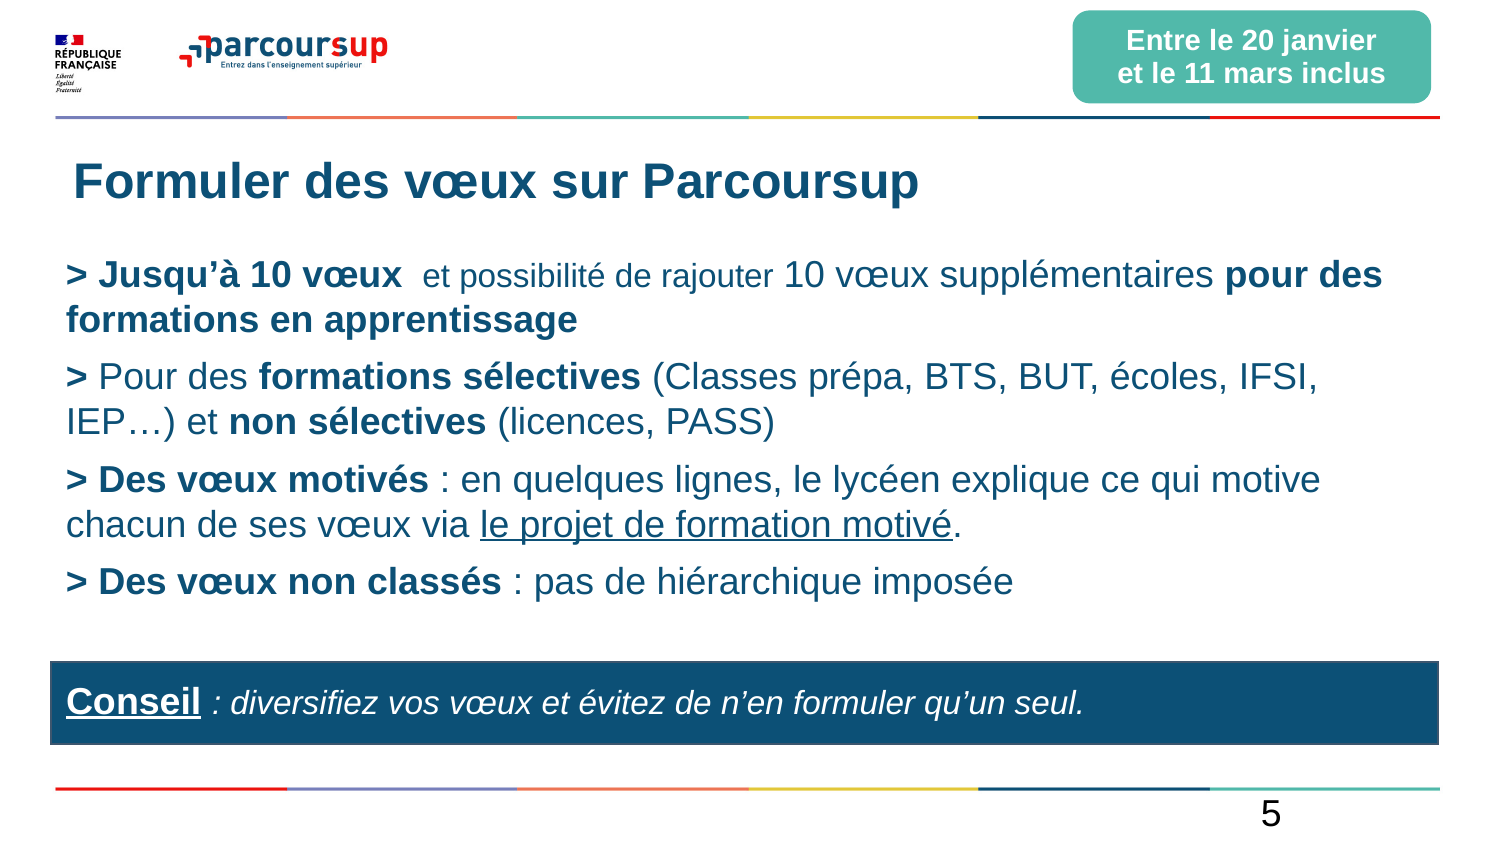

Entre le 20 janvier
et le 11 mars inclus
# Formuler des vœux sur Parcoursup
> Jusqu’à 10 vœux et possibilité de rajouter 10 vœux supplémentaires pour des formations en apprentissage
> Pour des formations sélectives (Classes prépa, BTS, BUT, écoles, IFSI, IEP…) et non sélectives (licences, PASS)
> Des vœux motivés : en quelques lignes, le lycéen explique ce qui motive chacun de ses vœux via le projet de formation motivé.
> Des vœux non classés : pas de hiérarchique imposée
Conseil : diversifiez vos vœux et évitez de n’en formuler qu’un seul.